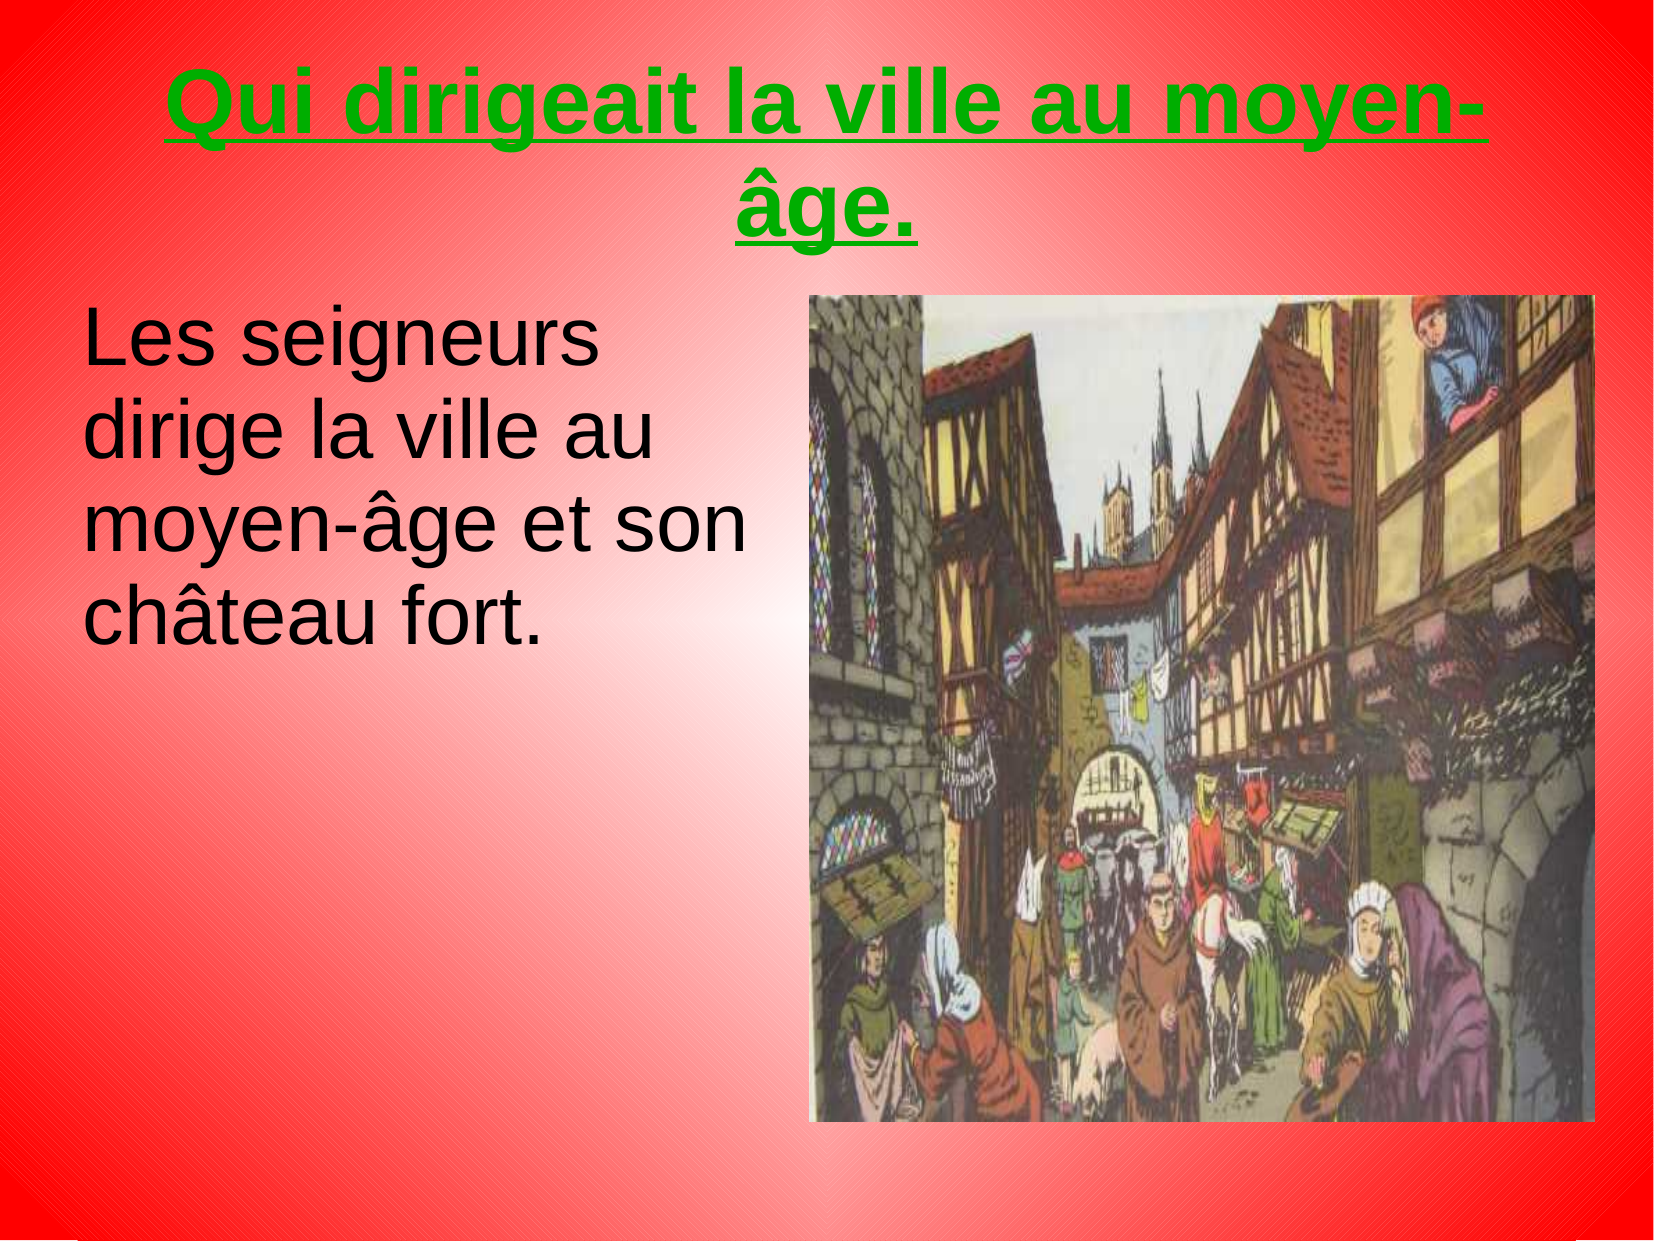

# Qui dirigeait la ville au moyen-âge.
Les seigneurs dirige la ville au moyen-âge et son château fort.